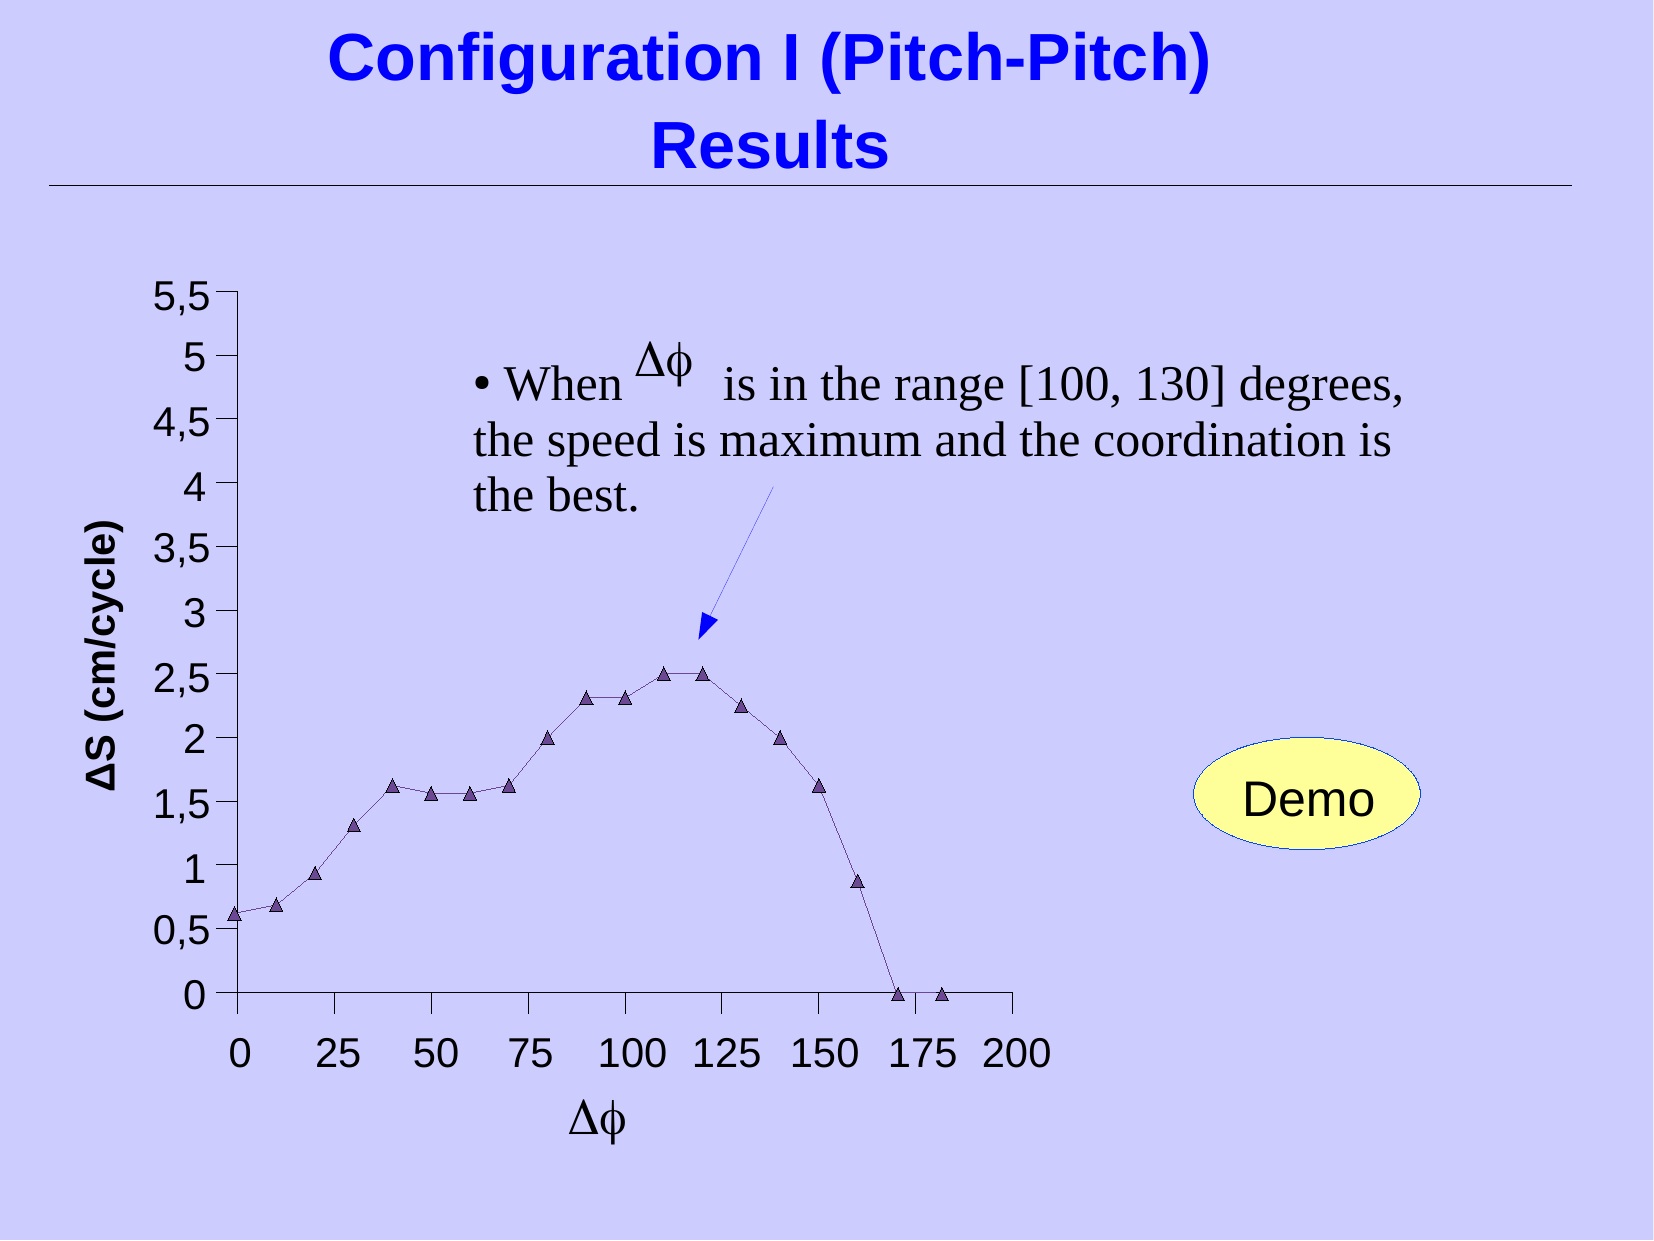

# Configuration I (Pitch-Pitch) Results
5,5
5
Df
 When is in the range [100, 130] degrees, the speed is maximum and the coordination is the best.
4,5
4
3,5
3
ΔS (cm/cycle)
2,5
2
Demo
1,5
1
0,5
0
0
25
50
75
100
125
150
175
200
Df